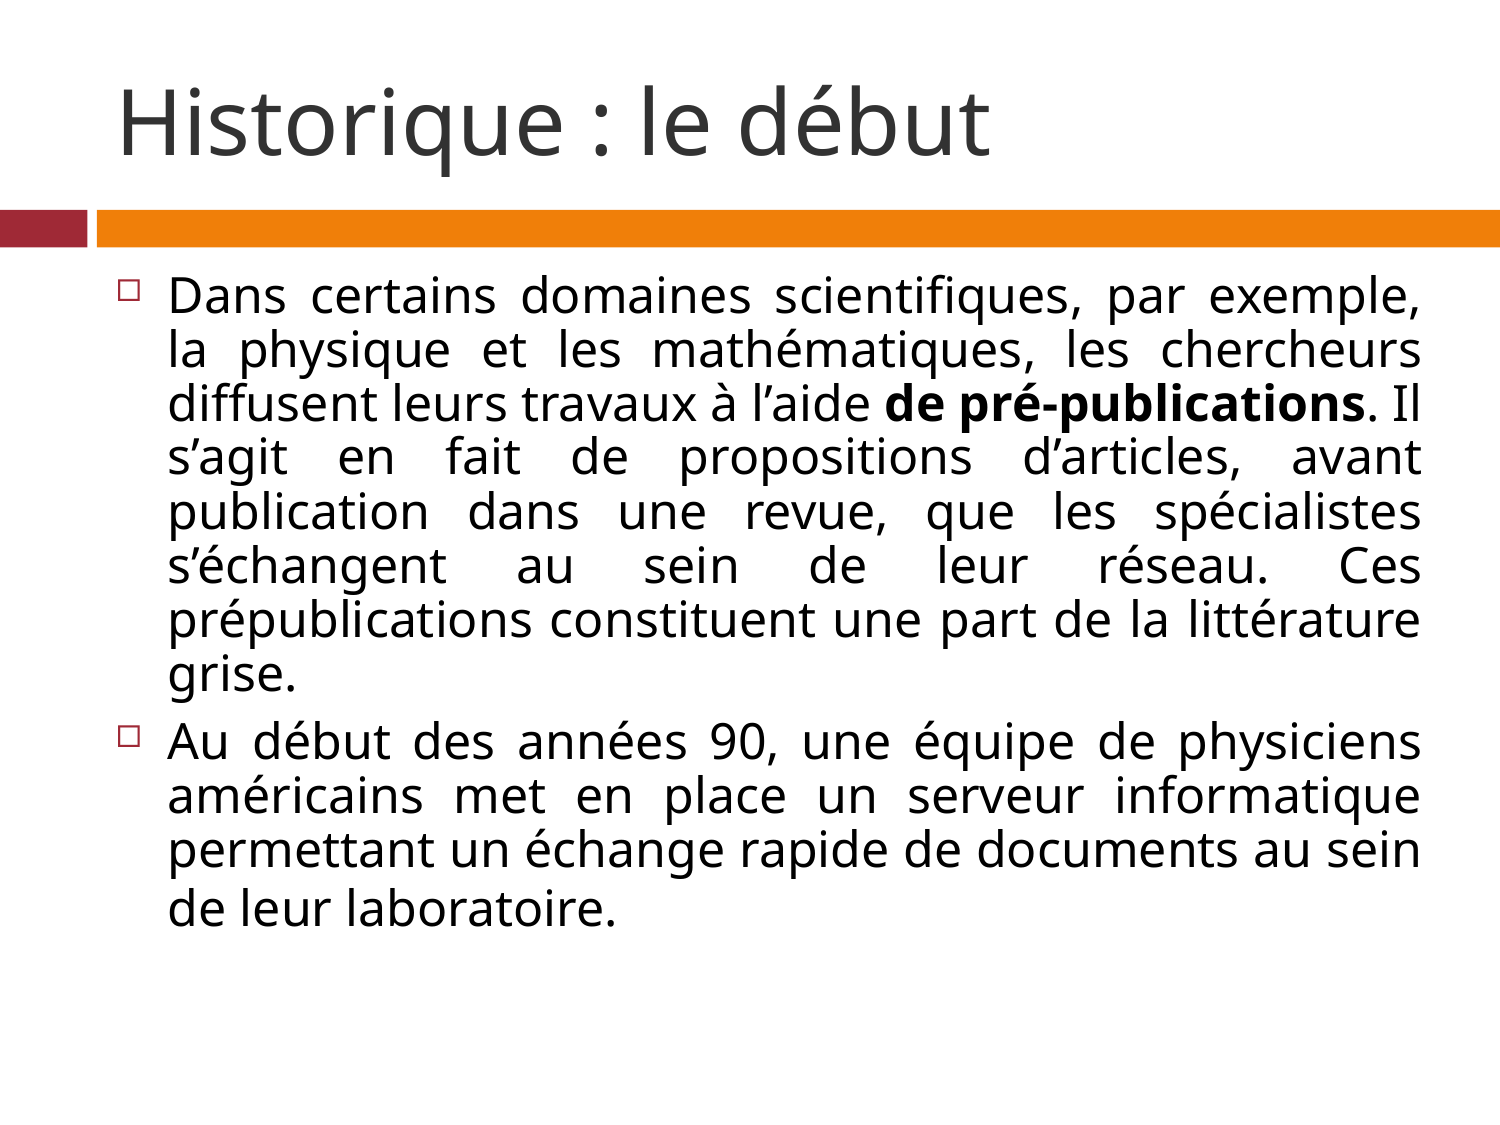

# Historique : le début
Dans certains domaines scientifiques, par exemple, la physique et les mathématiques, les chercheurs diffusent leurs travaux à l’aide de pré-publications. Il s’agit en fait de propositions d’articles, avant publication dans une revue, que les spécialistes s’échangent au sein de leur réseau. Ces prépublications constituent une part de la littérature grise.
Au début des années 90, une équipe de physiciens américains met en place un serveur informatique permettant un échange rapide de documents au sein de leur laboratoire.